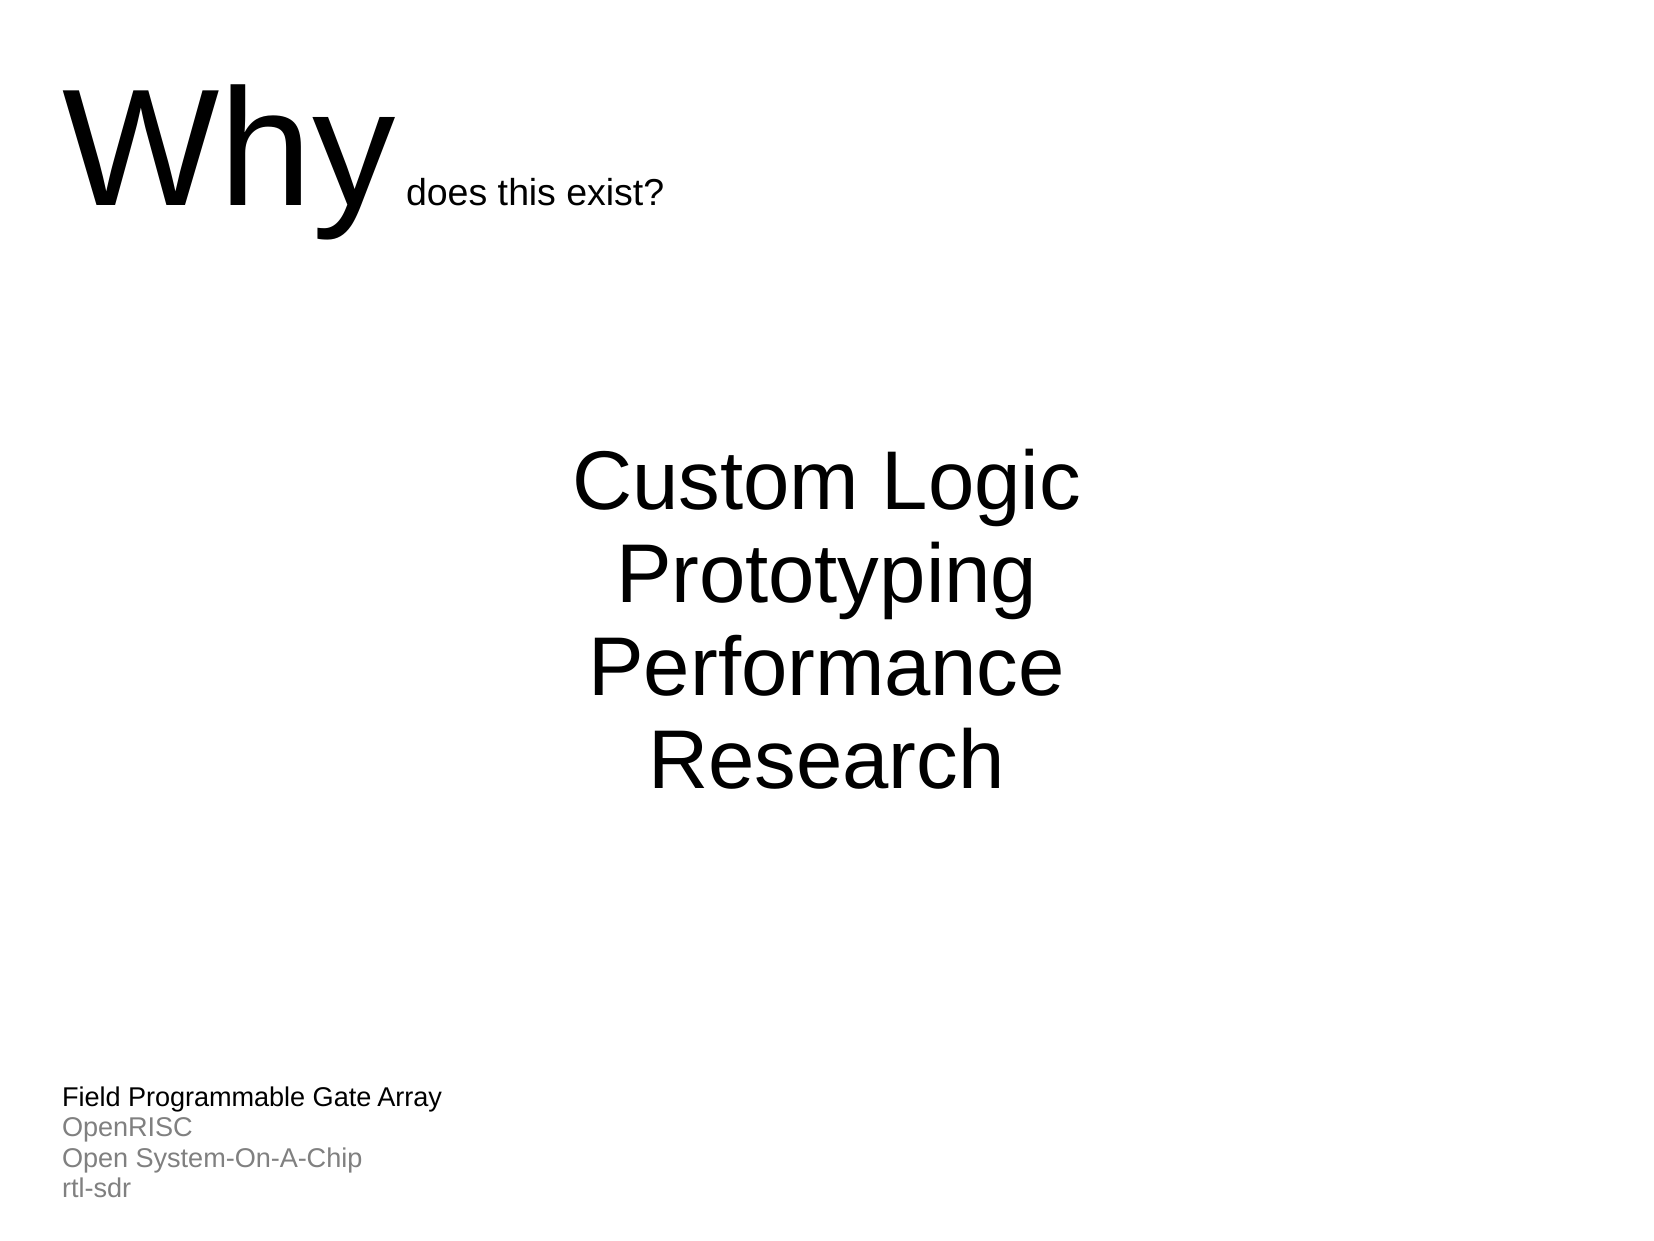

Why does this exist?
Custom Logic
Prototyping
Performance
Research
Field Programmable Gate Array
OpenRISC
Open System-On-A-Chip
rtl-sdr